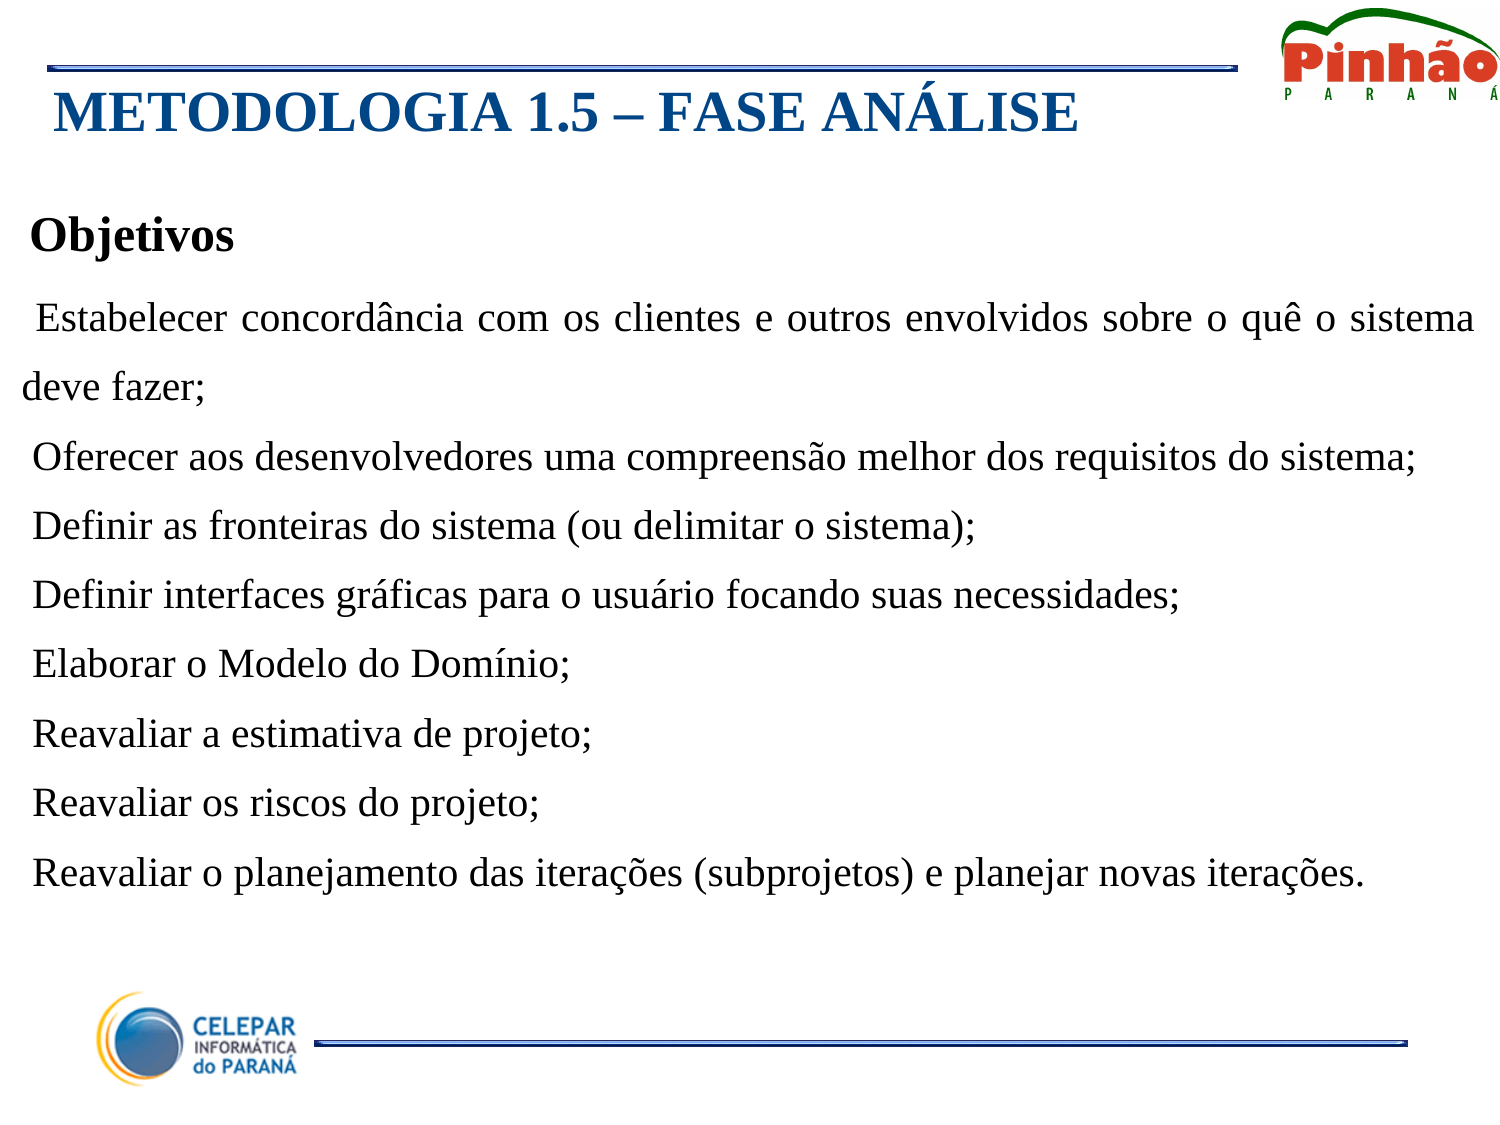

METODOLOGIA 1.5 – FASE ANÁLISE
Objetivos
 Estabelecer concordância com os clientes e outros envolvidos sobre o quê o sistema deve fazer;
 Oferecer aos desenvolvedores uma compreensão melhor dos requisitos do sistema;
 Definir as fronteiras do sistema (ou delimitar o sistema);
 Definir interfaces gráficas para o usuário focando suas necessidades;
 Elaborar o Modelo do Domínio;
 Reavaliar a estimativa de projeto;
 Reavaliar os riscos do projeto;
 Reavaliar o planejamento das iterações (subprojetos) e planejar novas iterações.